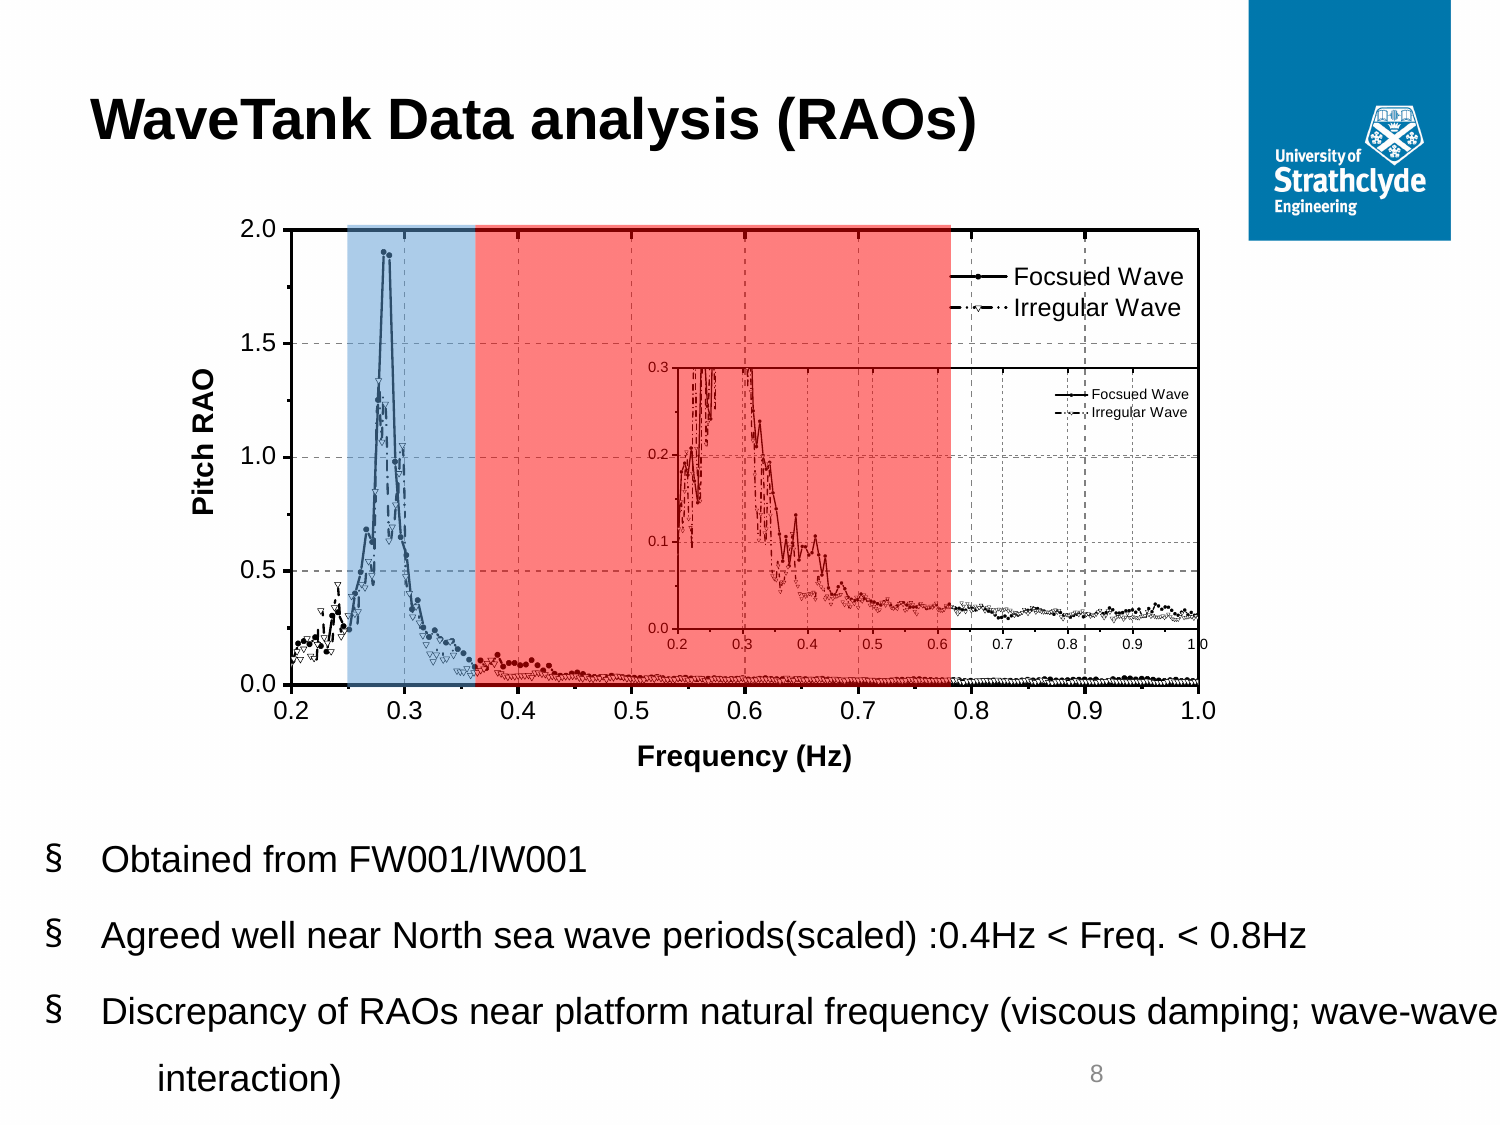

# WaveTank Data analysis (RAOs)
Obtained from FW001/IW001
Agreed well near North sea wave periods(scaled) :0.4Hz < Freq. < 0.8Hz
Discrepancy of RAOs near platform natural frequency (viscous damping; wave-wave interaction)